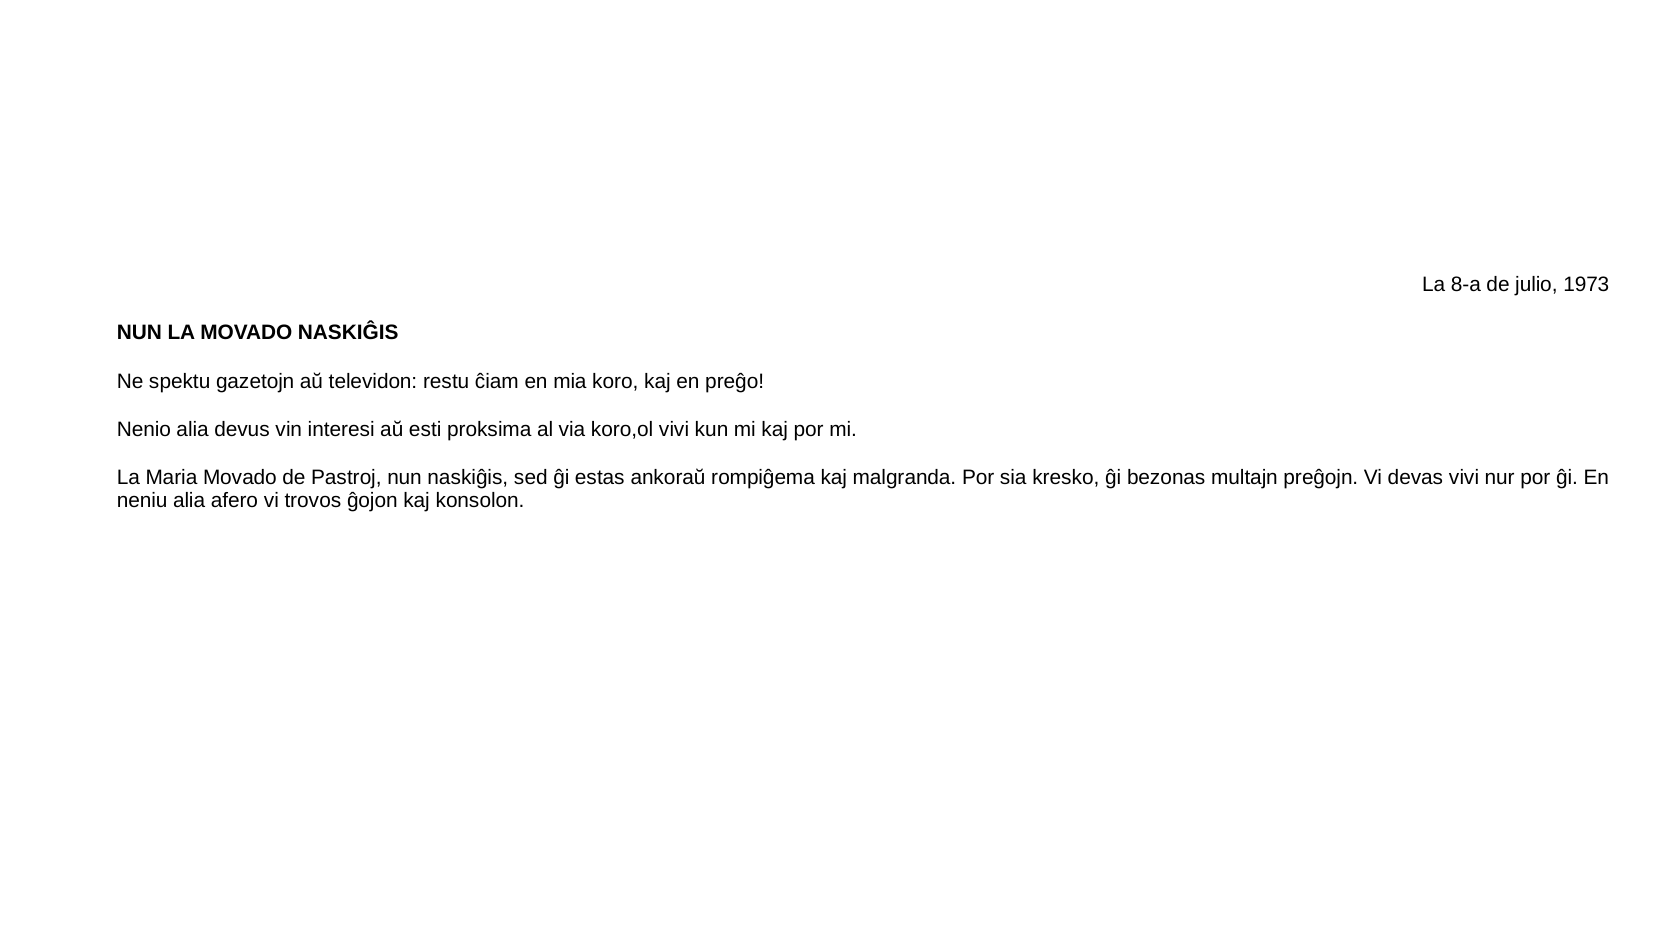

La 8-a de julio, 1973
NUN LA MOVADO NASKIĜIS
Ne spektu gazetojn aŭ televidon: restu ĉiam en mia koro, kaj en preĝo!
Nenio alia devus vin interesi aŭ esti proksima al via koro,ol vivi kun mi kaj por mi.
La Maria Movado de Pastroj, nun naskiĝis, sed ĝi estas ankoraŭ rompiĝema kaj malgranda. Por sia kresko, ĝi bezonas multajn preĝojn. Vi devas vivi nur por ĝi. En neniu alia afero vi trovos ĝojon kaj konsolon.